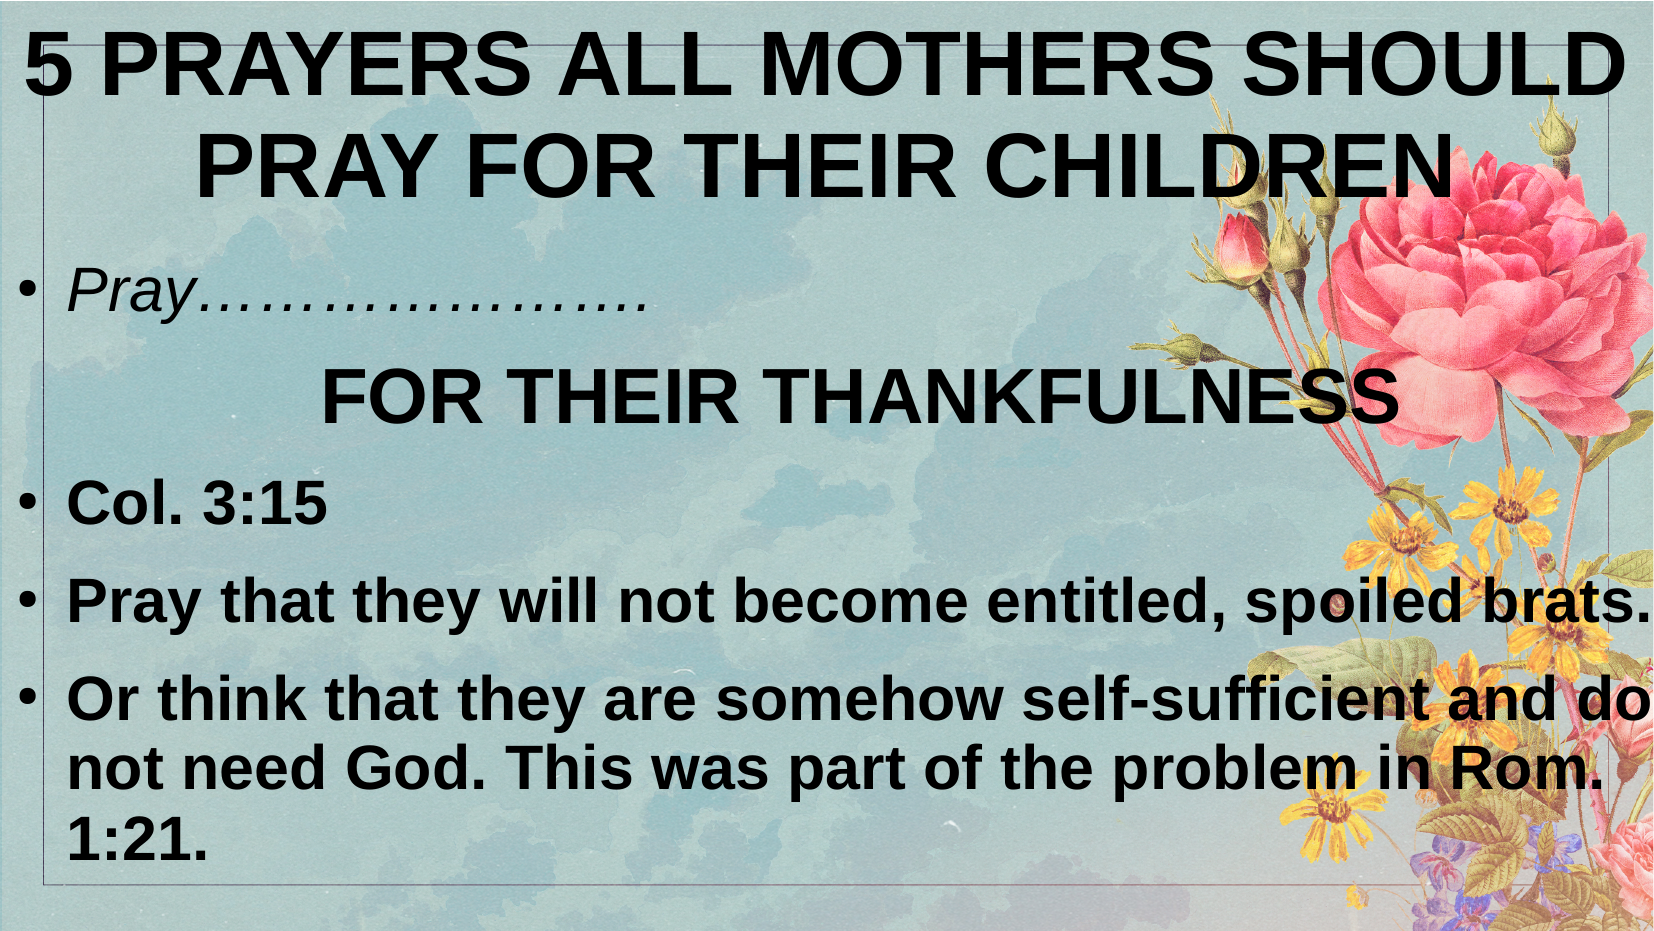

# 5 PRAYERS ALL MOTHERS SHOULD PRAY FOR THEIR CHILDREN
Pray………………….
FOR THEIR THANKFULNESS
Col. 3:15
Pray that they will not become entitled, spoiled brats.
Or think that they are somehow self-sufficient and do not need God. This was part of the problem in Rom. 1:21.